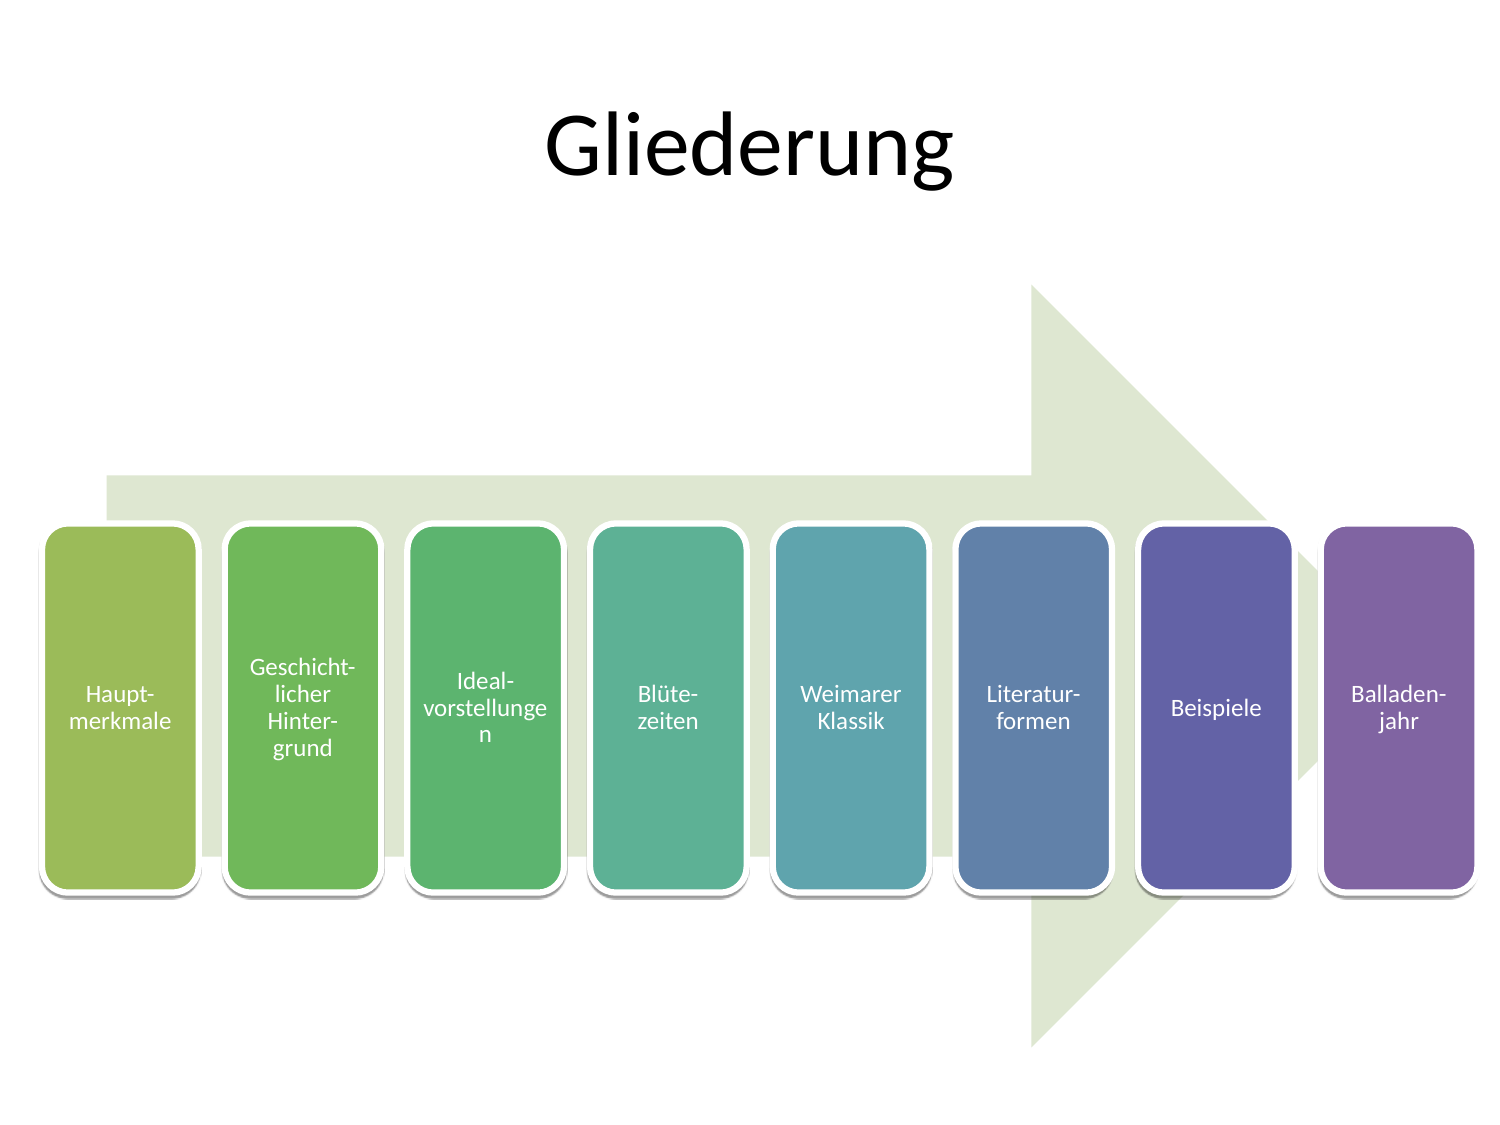

# Gliederung
Haupt- merkmale
Geschicht- licher Hinter- grund
Ideal- vorstellungen
Blüte- zeiten
Weimarer Klassik
Literatur- formen
Beispiele
Balladen- jahr